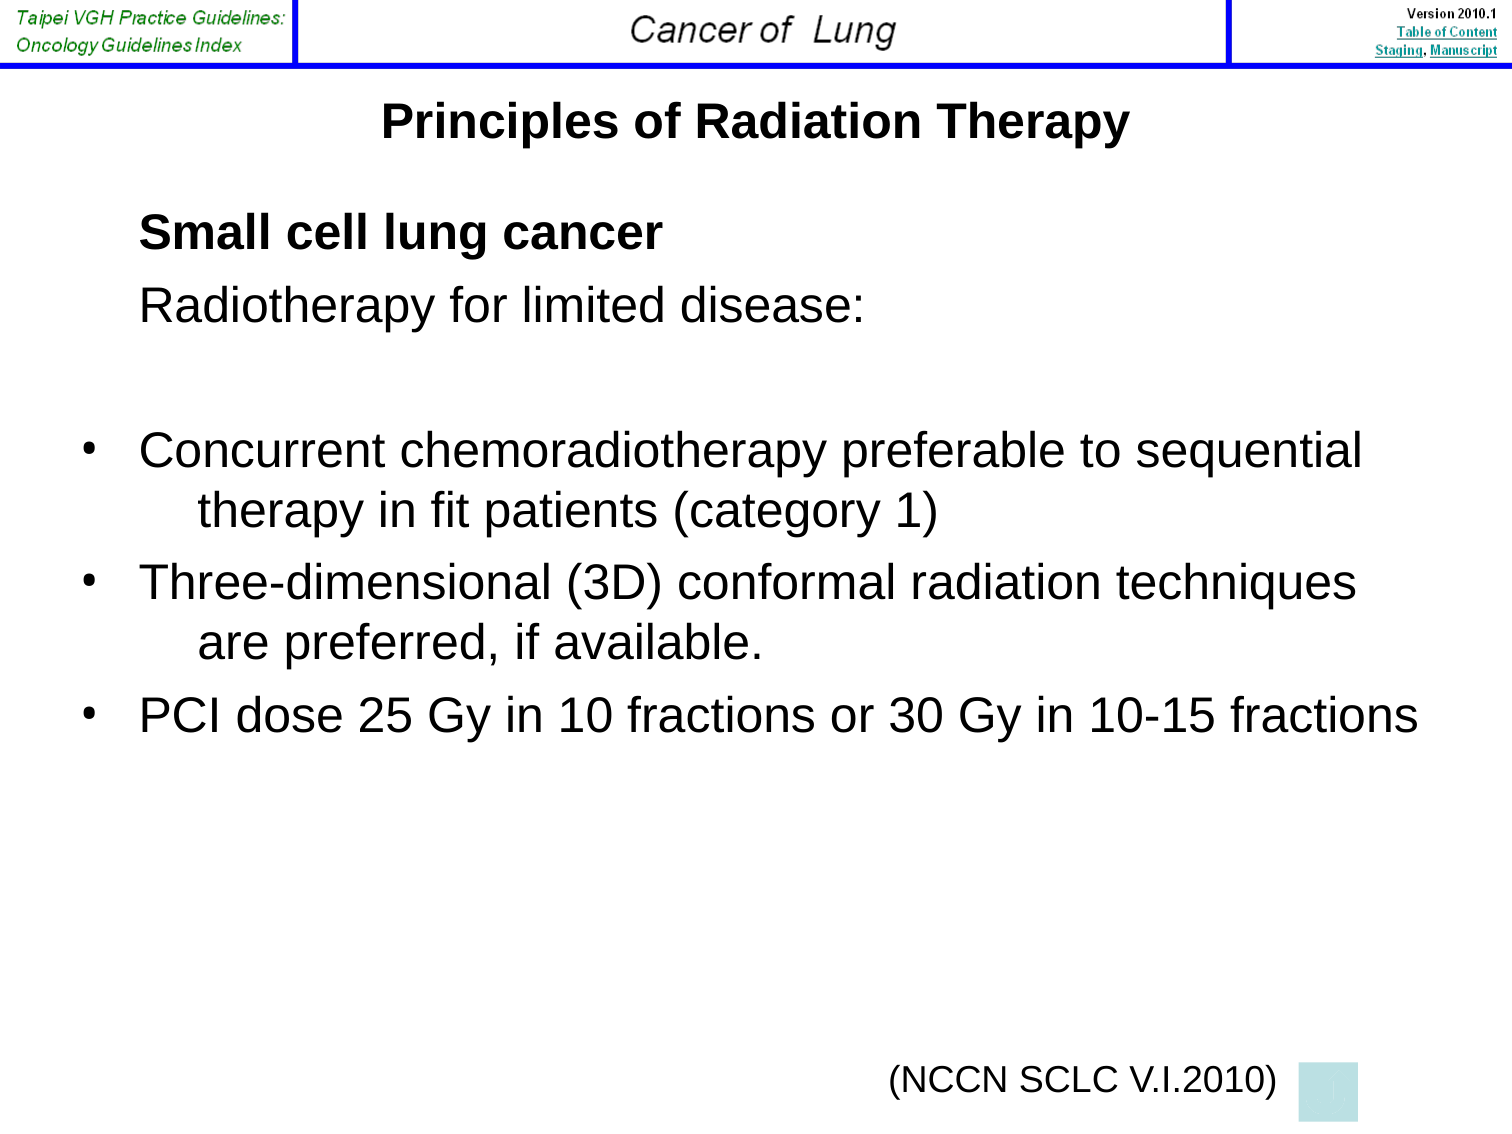

# Principles of Radiation Therapy
Small cell lung cancer
Radiotherapy for limited disease:
Concurrent chemoradiotherapy preferable to sequential therapy in fit patients (category 1)
Three-dimensional (3D) conformal radiation techniques are preferred, if available.
PCI dose 25 Gy in 10 fractions or 30 Gy in 10-15 fractions
(NCCN SCLC V.I.2010)